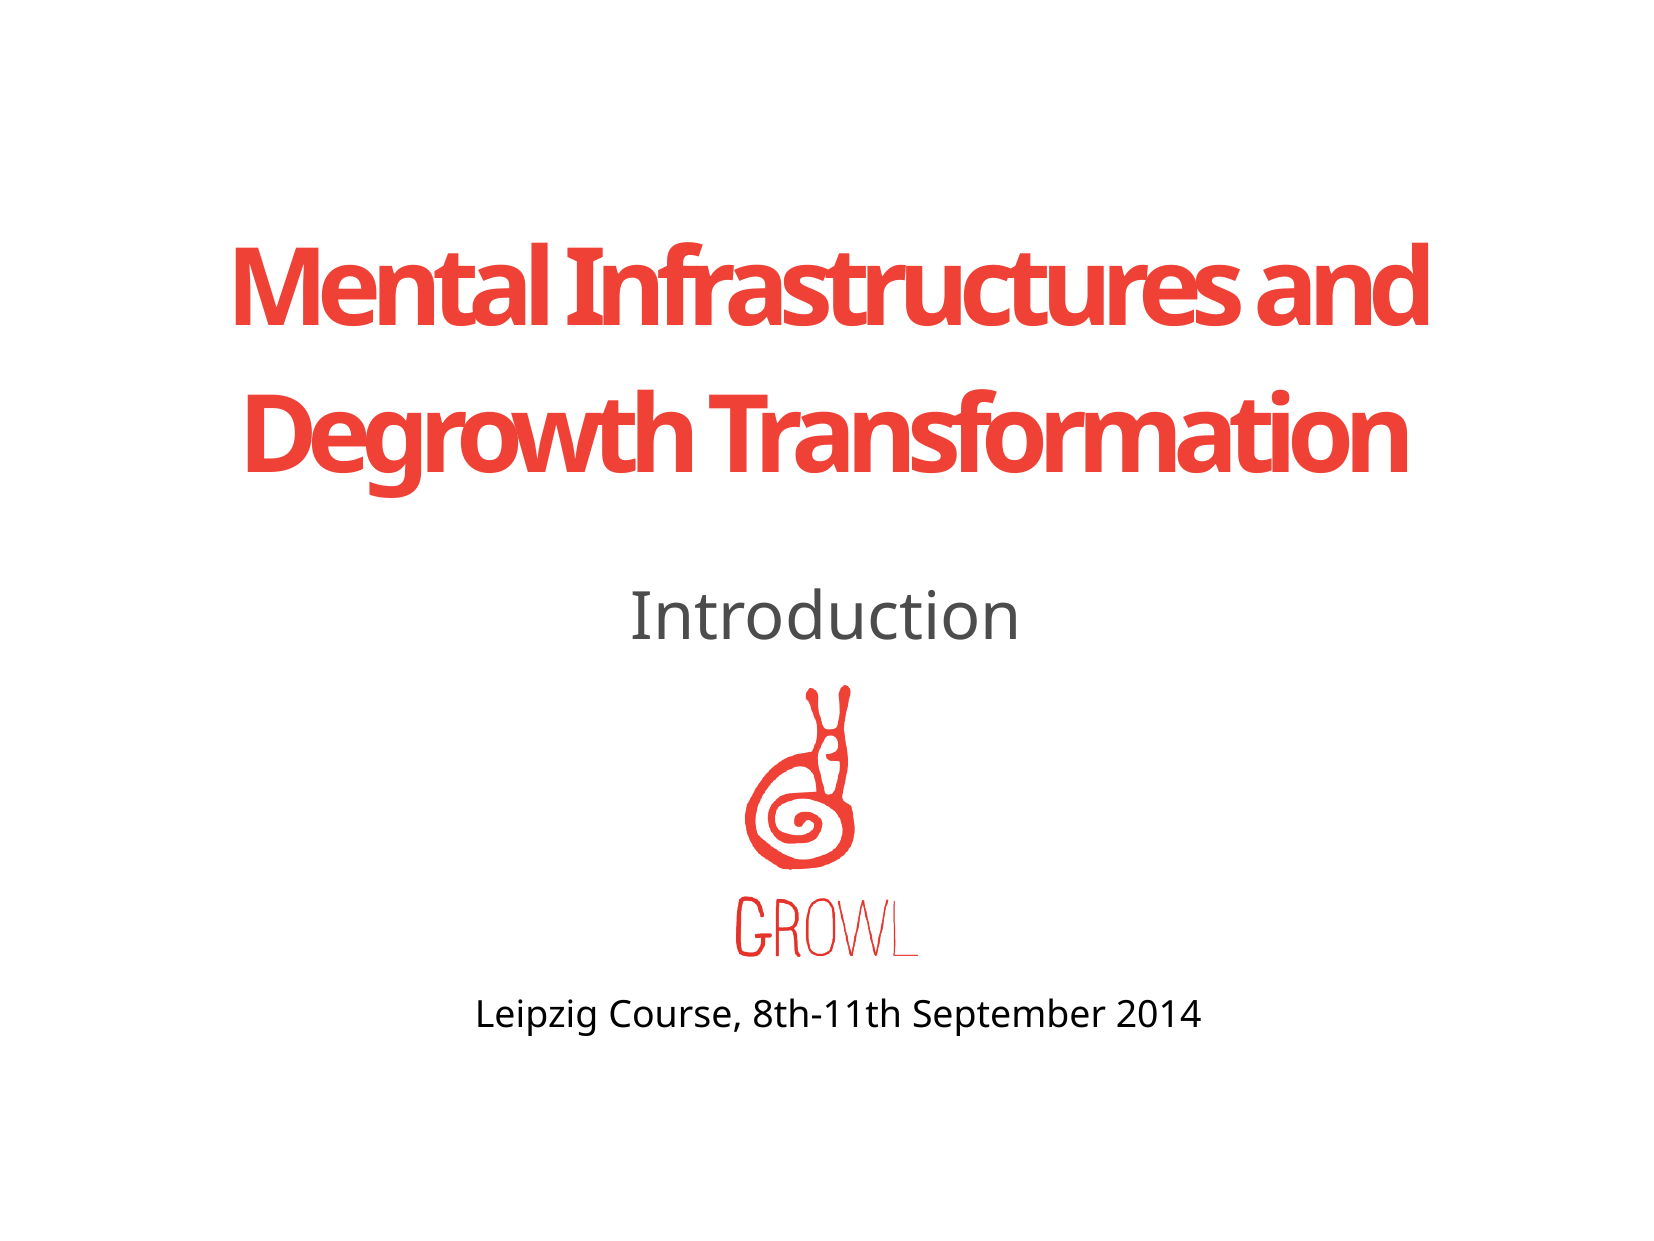

# Mental Infrastructures and Degrowth Transformation
Introduction
Leipzig Course, 8th-11th September 2014